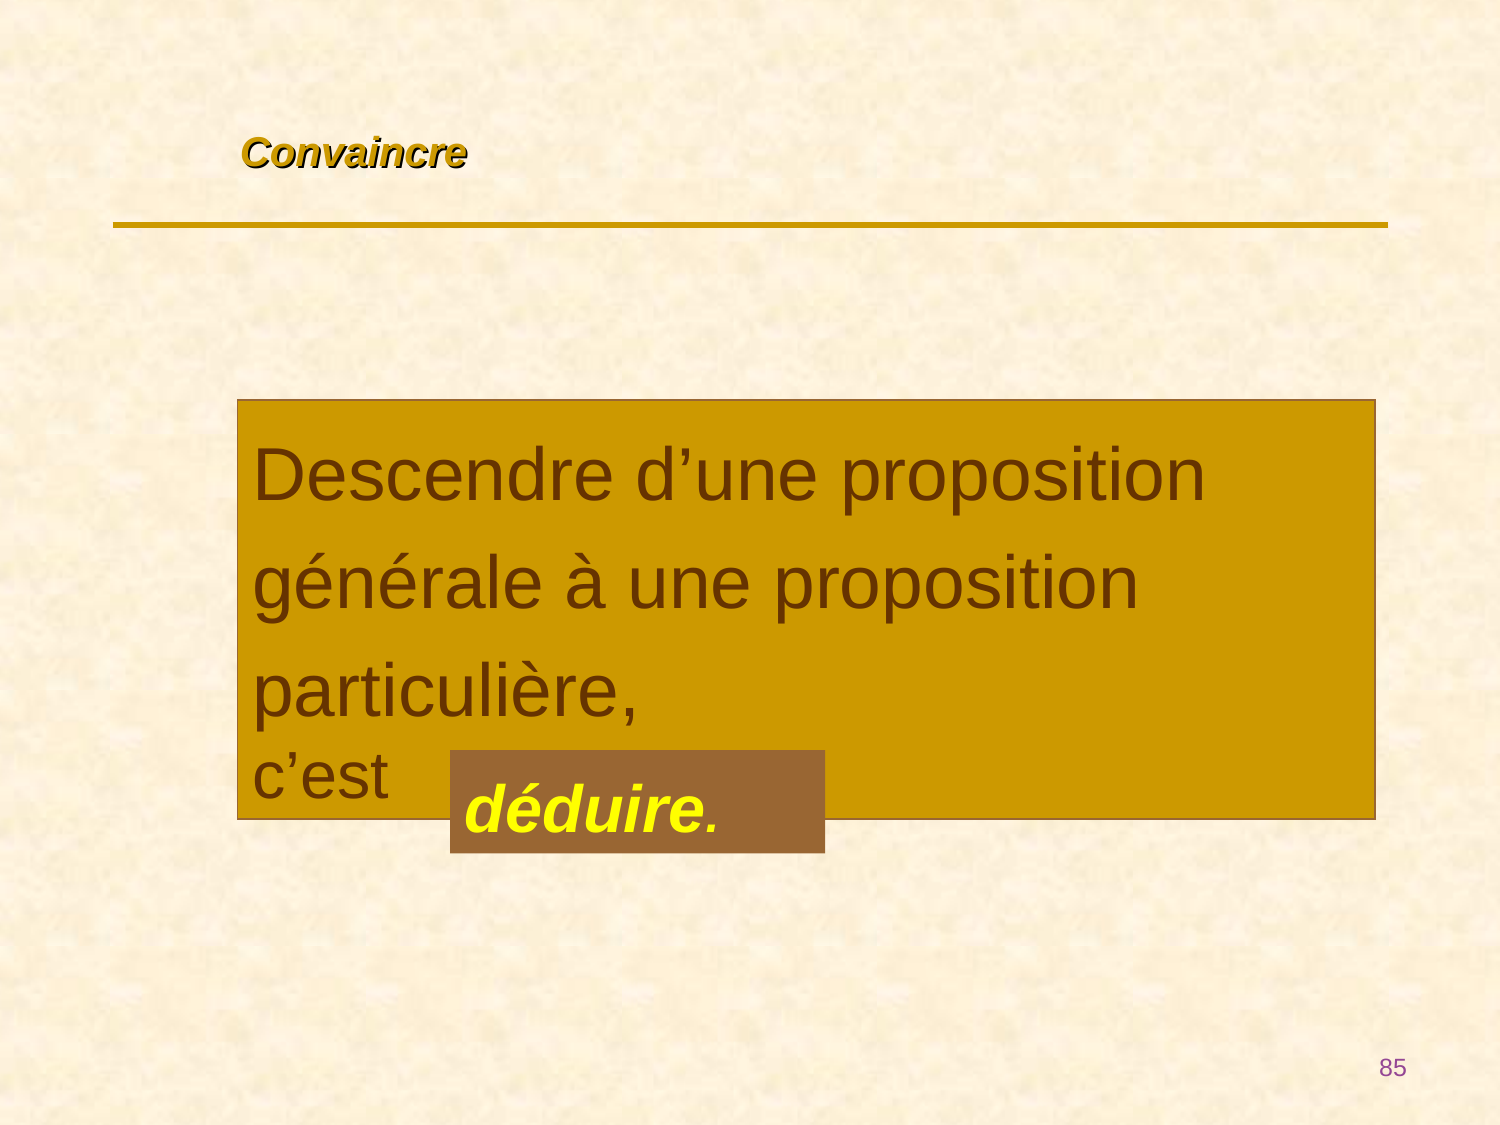

Convaincre
Descendre d’une proposition générale à une proposition particulière,
c’est	 …
déduire.
85